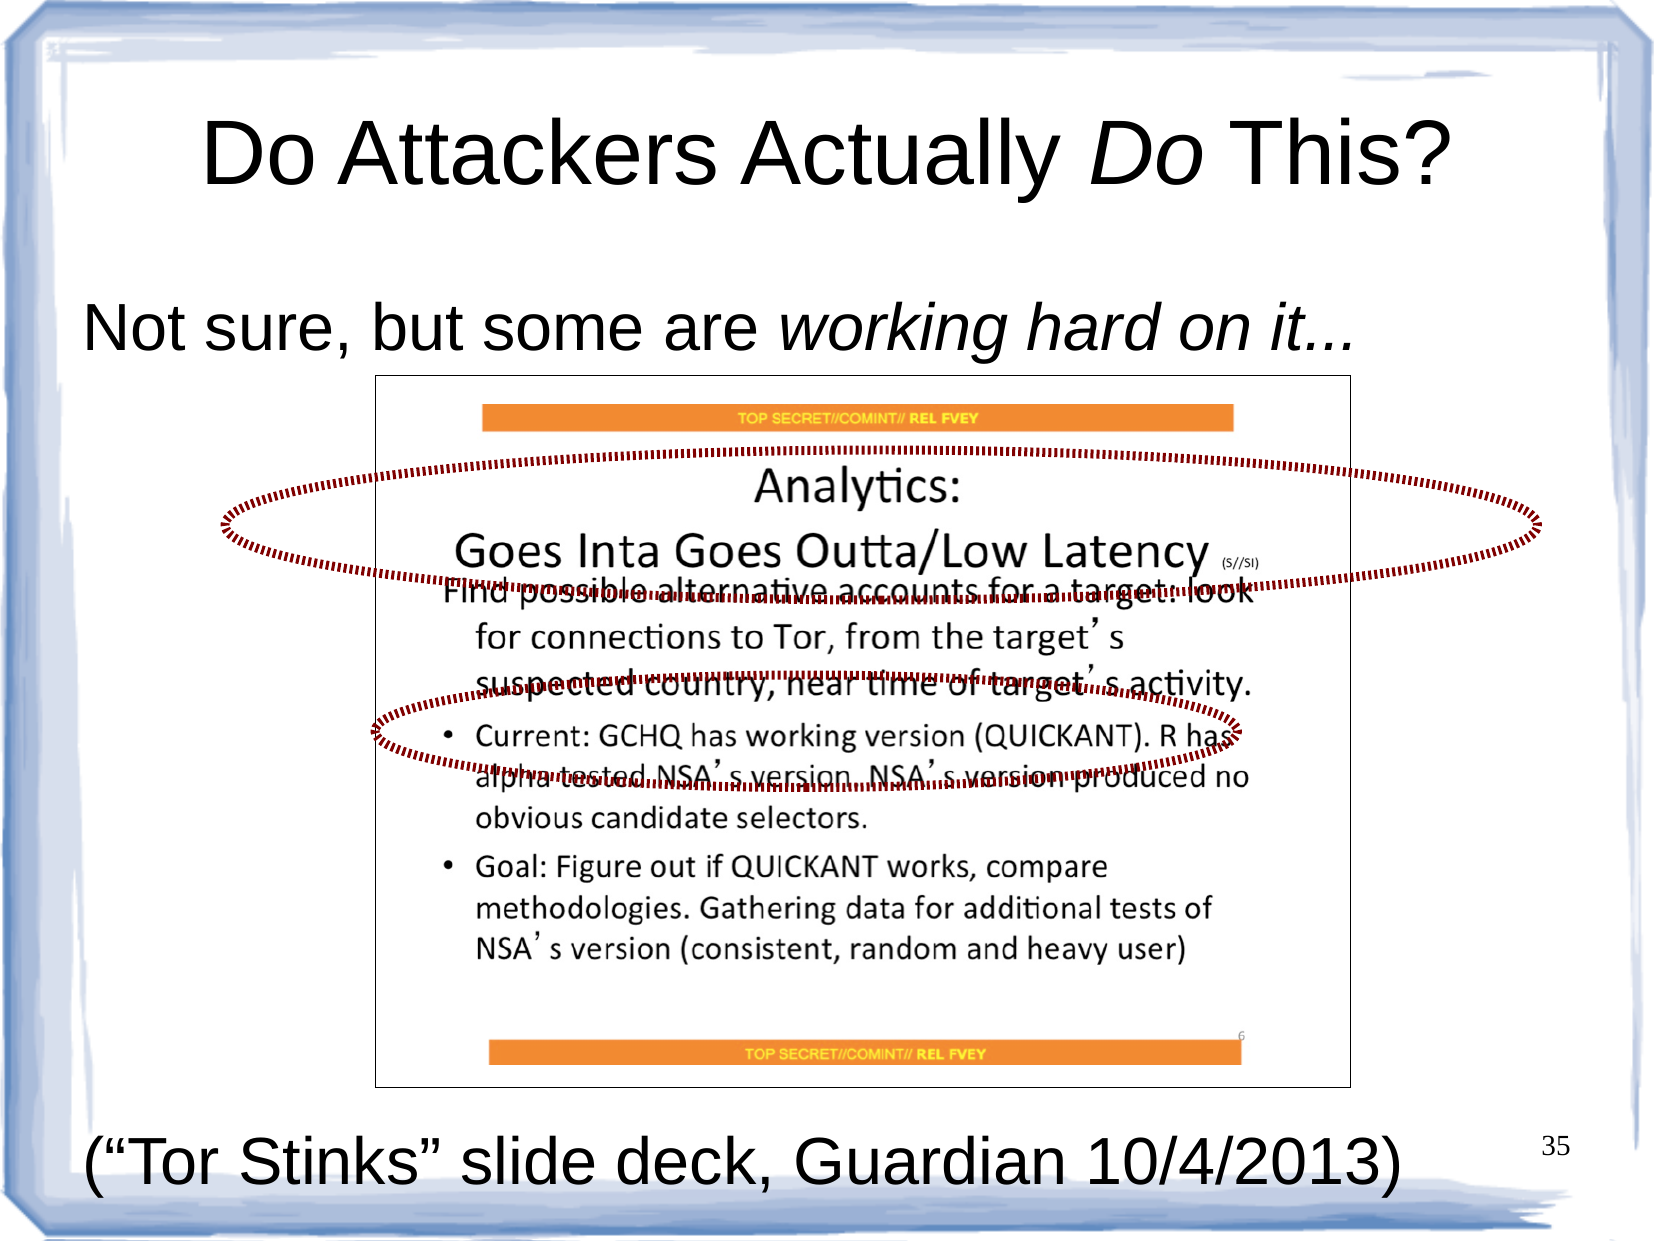

# Do Attackers Actually Do This?
Not sure, but some are working hard on it...
(“Tor Stinks” slide deck, Guardian 10/4/2013)
35